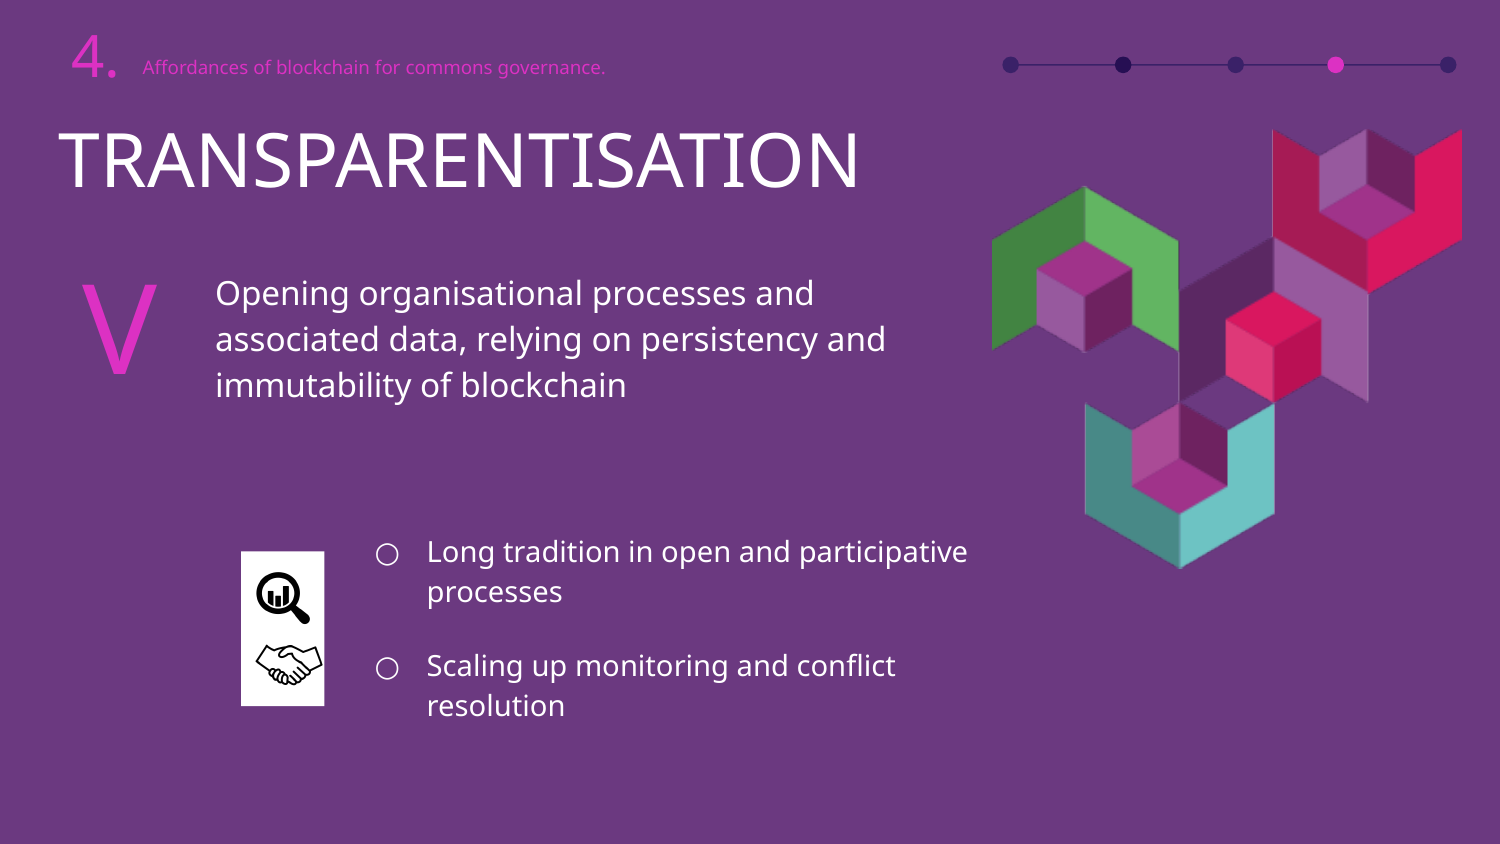

4.
Affordances of blockchain for commons governance.
TRANSPARENTISATION
V
# Opening organisational processes and associated data, relying on persistency and immutability of blockchain
Long tradition in open and participative processes
Scaling up monitoring and conflict resolution